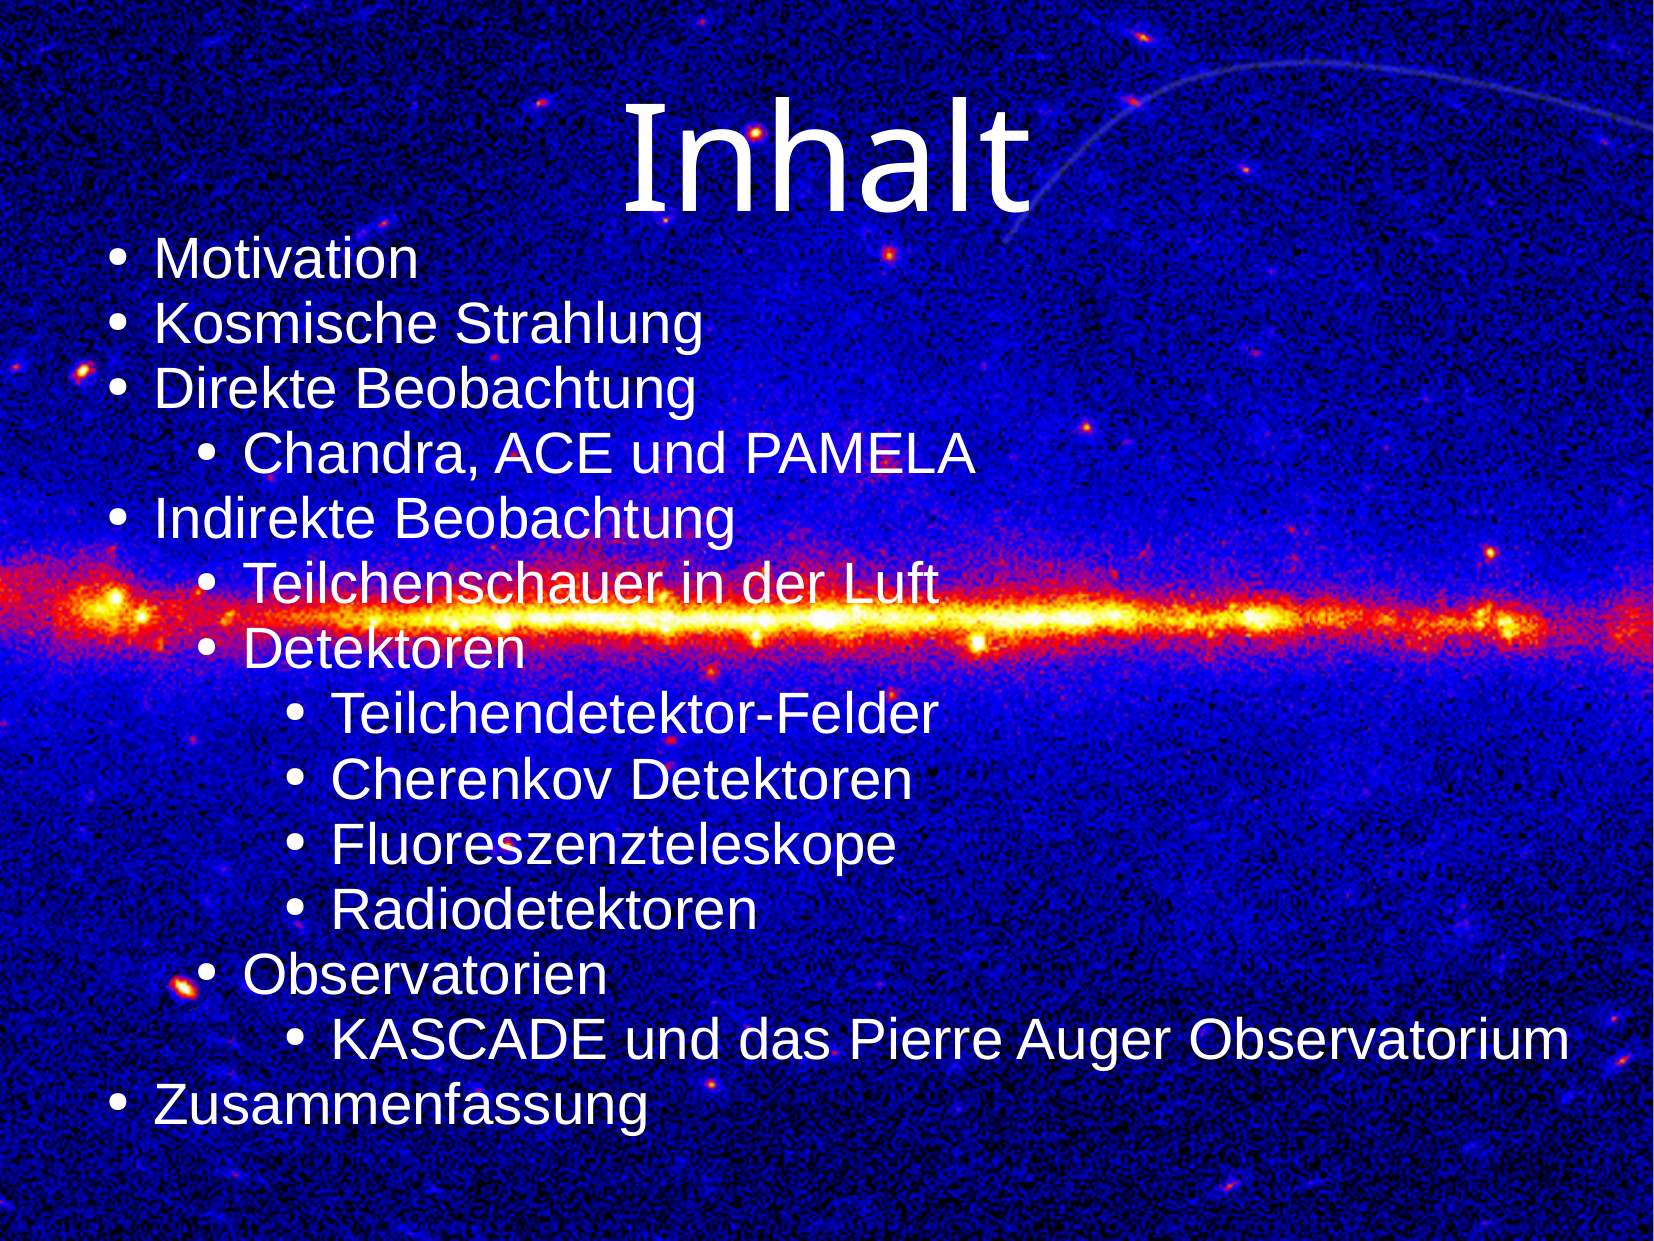

# Inhalt
Motivation
Kosmische Strahlung
Direkte Beobachtung
Chandra, ACE und PAMELA
Indirekte Beobachtung
Teilchenschauer in der Luft
Detektoren
Teilchendetektor-Felder
Cherenkov Detektoren
Fluoreszenzteleskope
Radiodetektoren
Observatorien
KASCADE und das Pierre Auger Observatorium
Zusammenfassung